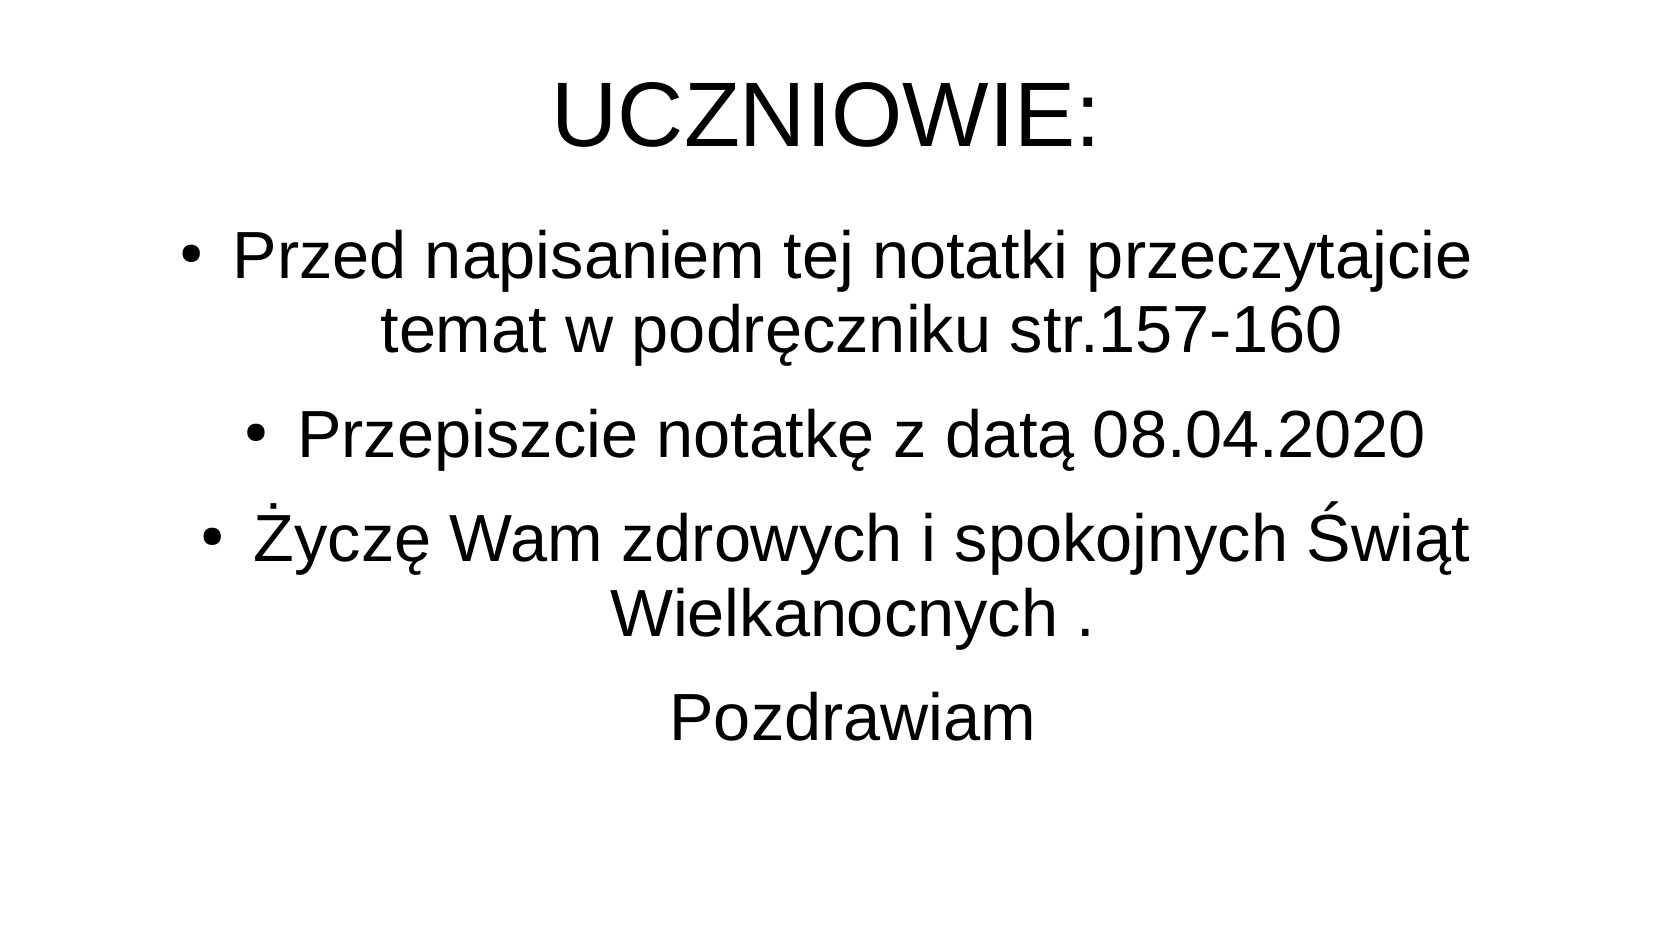

# UCZNIOWIE:
Przed napisaniem tej notatki przeczytajcie temat w podręczniku str.157-160
Przepiszcie notatkę z datą 08.04.2020
Życzę Wam zdrowych i spokojnych Świąt Wielkanocnych .
Pozdrawiam